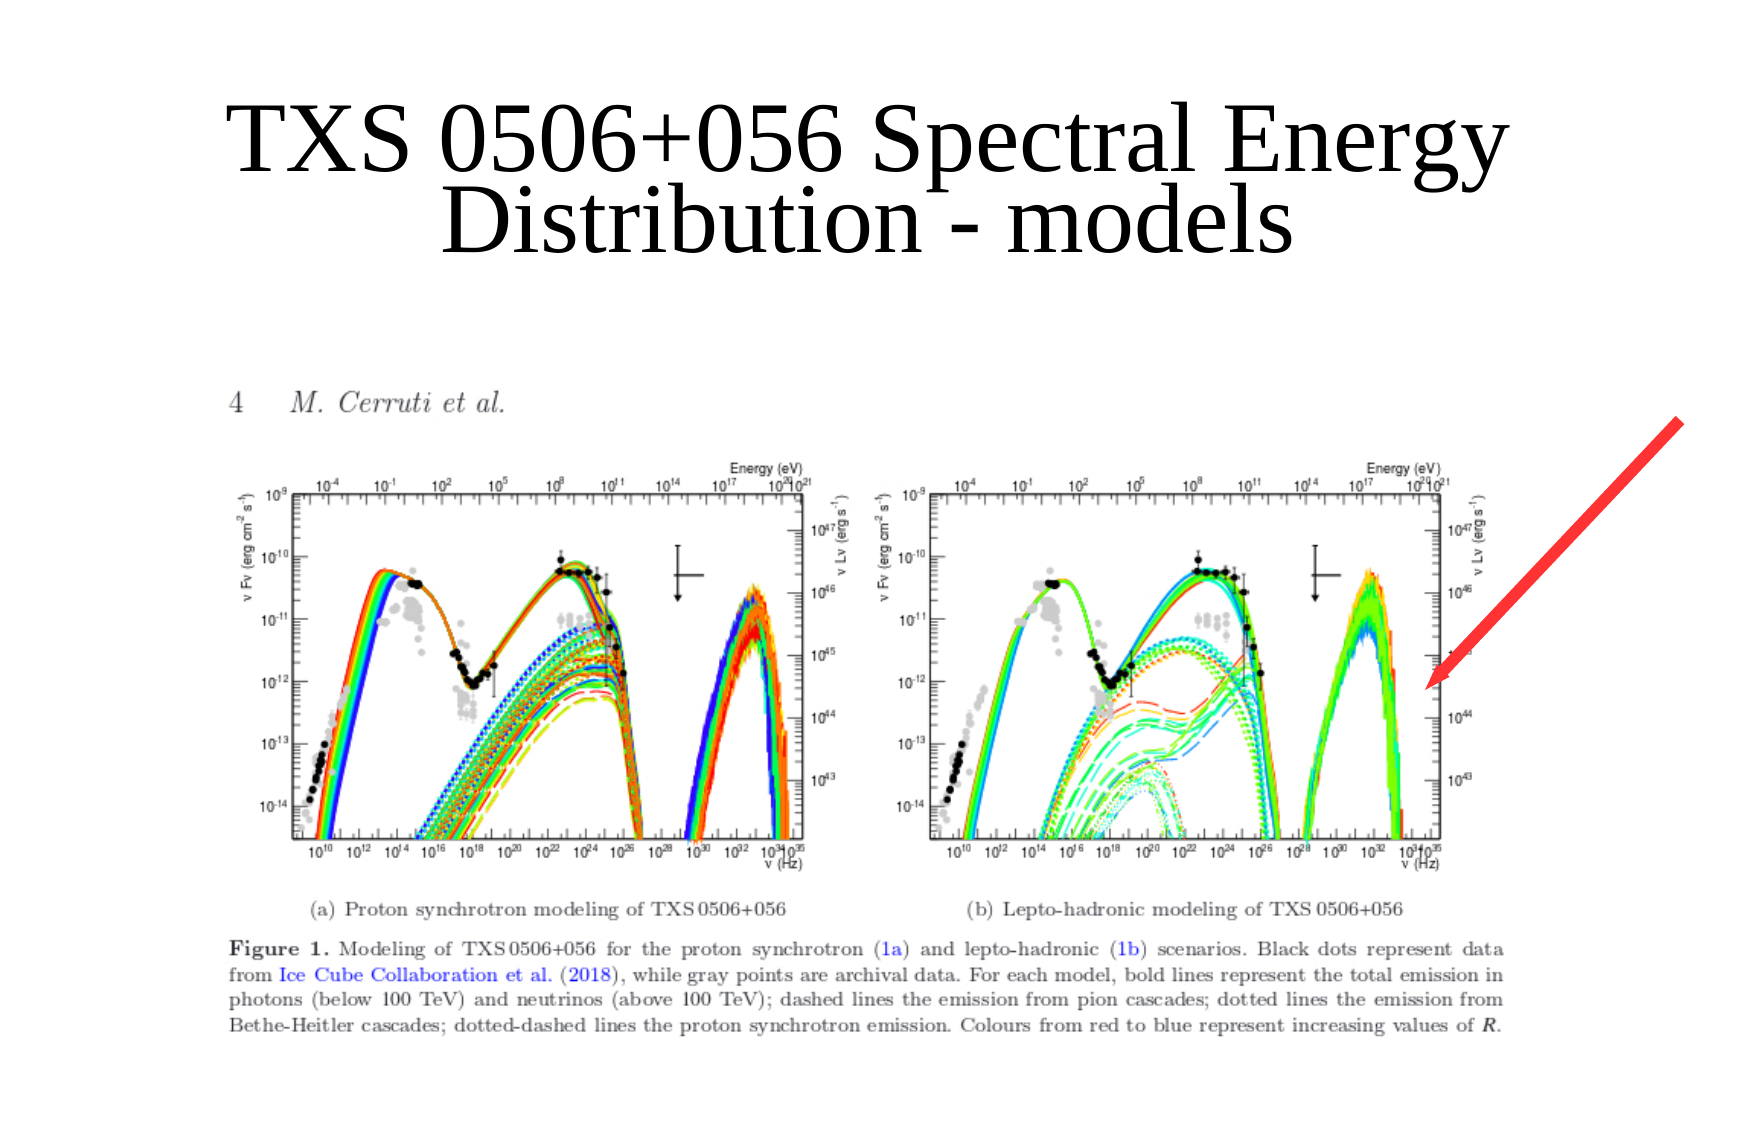

# TXS 0506+056 Spectral Energy Distribution - models